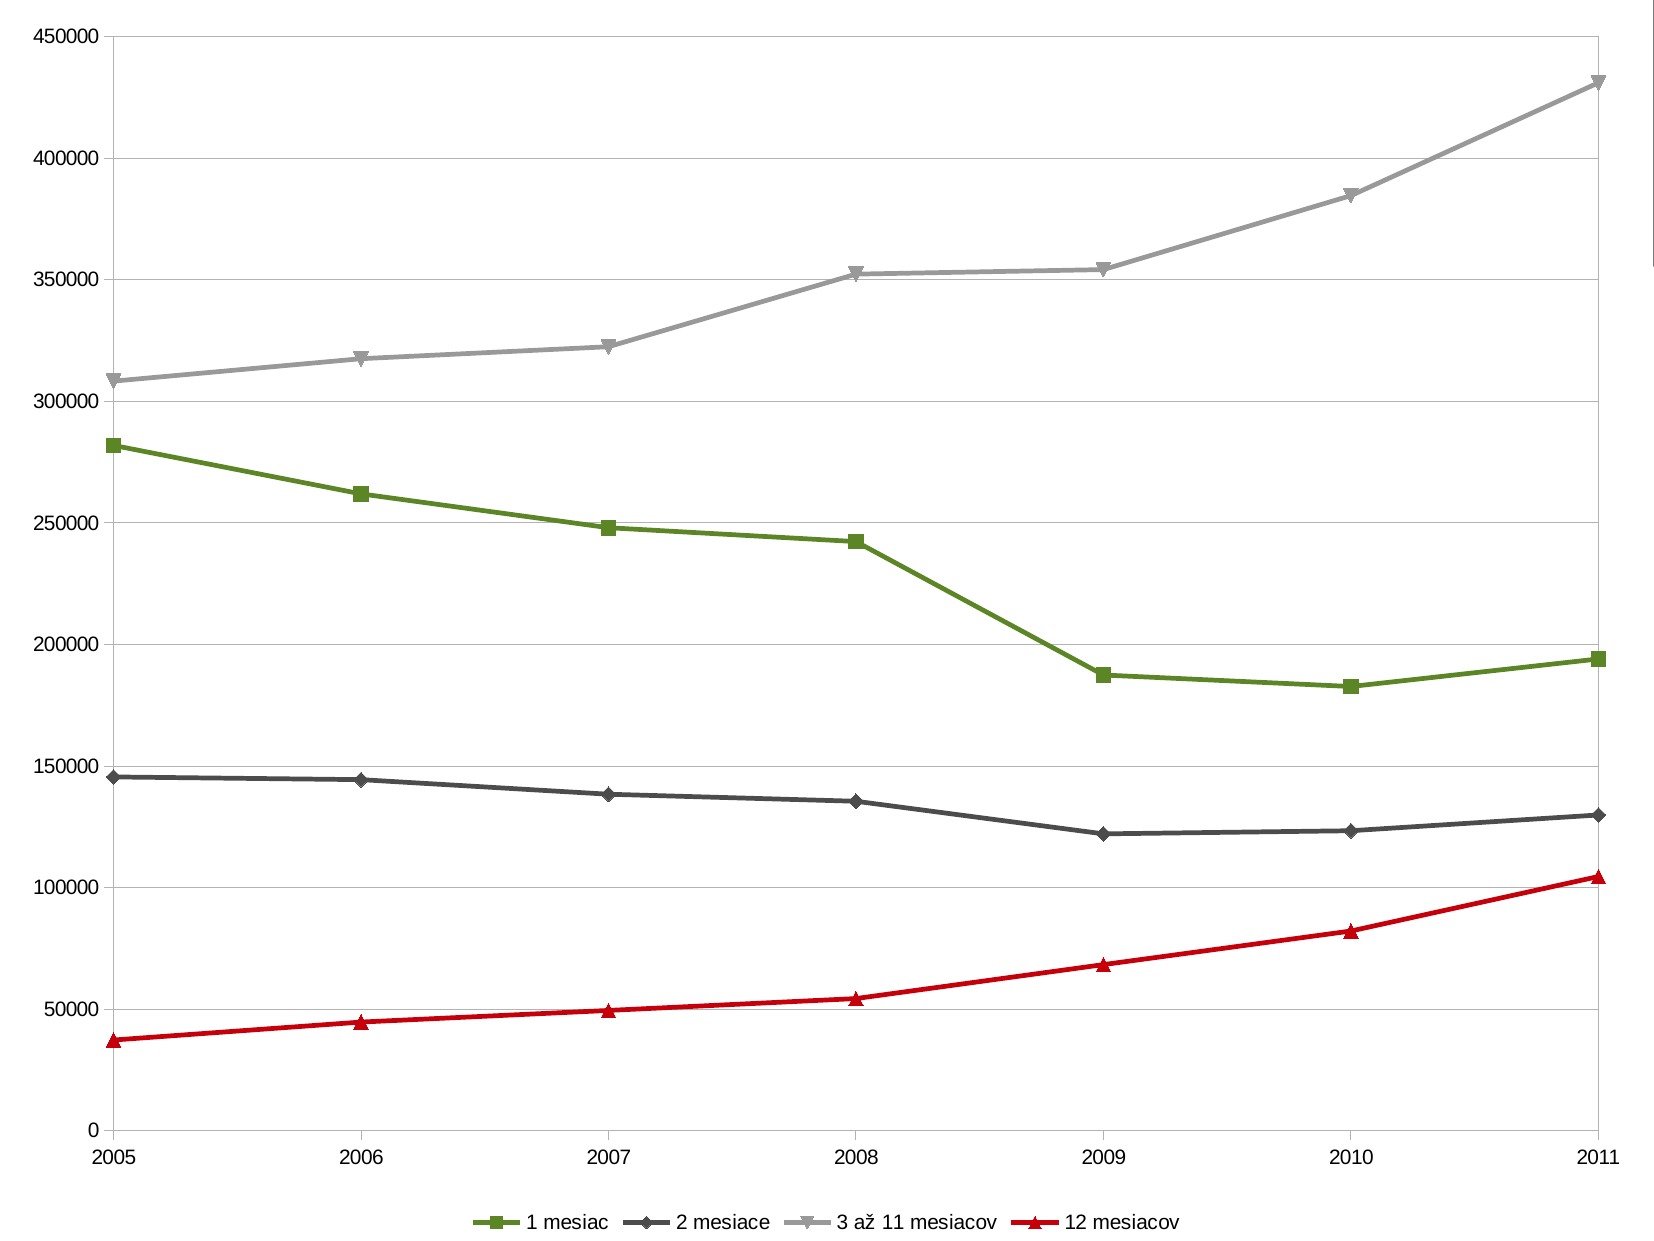

### Chart
| Category | 1 mesiac | 2 mesiace | 3 až 11 mesiacov | 12 mesiacov |
|---|---|---|---|---|
| 2005 | 281857.0 | 145522.0 | 308269.0 | 37341.0 |
| 2006 | 261933.0 | 144393.0 | 317498.0 | 44720.0 |
| 2007 | 247996.0 | 138395.0 | 322421.0 | 49491.0 |
| 2008 | 242306.0 | 135511.0 | 352268.0 | 54386.0 |
| 2009 | 187429.0 | 122109.0 | 354152.0 | 68340.0 |
| 2010 | 182681.0 | 123386.0 | 384574.0 | 82161.0 |
| 2011 | 194022.0 | 129863.0 | 430969.0 | 104572.0 |